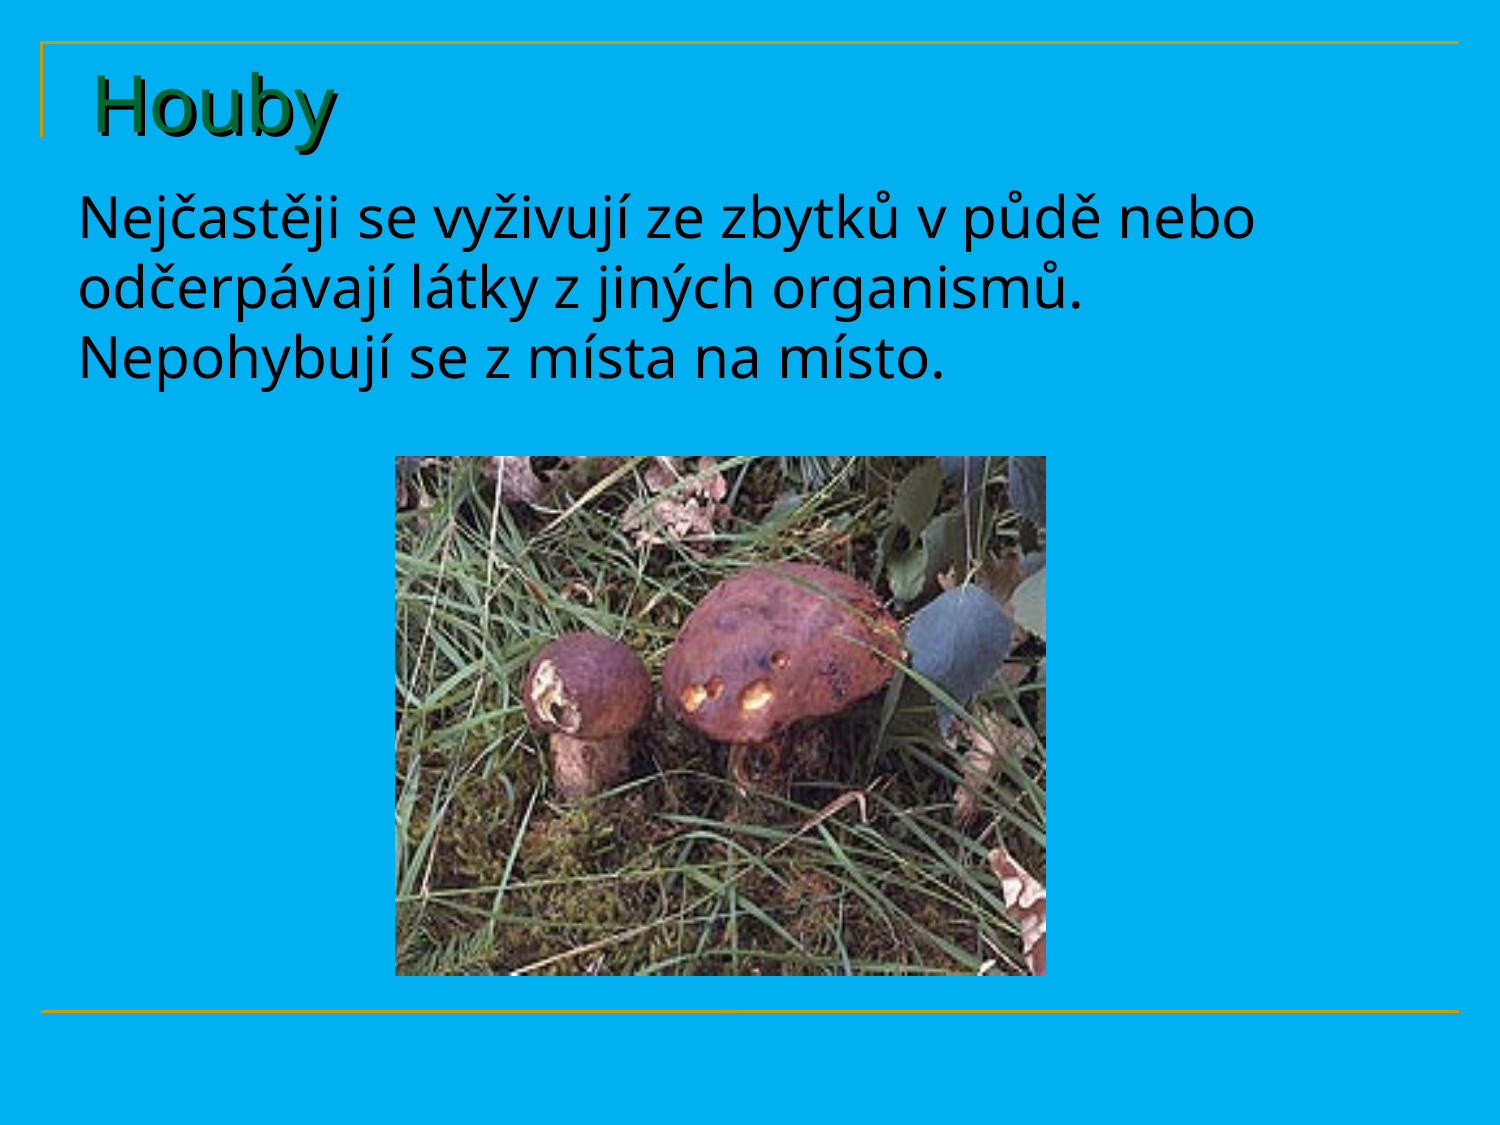

# Houby
Nejčastěji se vyživují ze zbytků v půdě nebo odčerpávají látky z jiných organismů.
Nepohybují se z místa na místo.